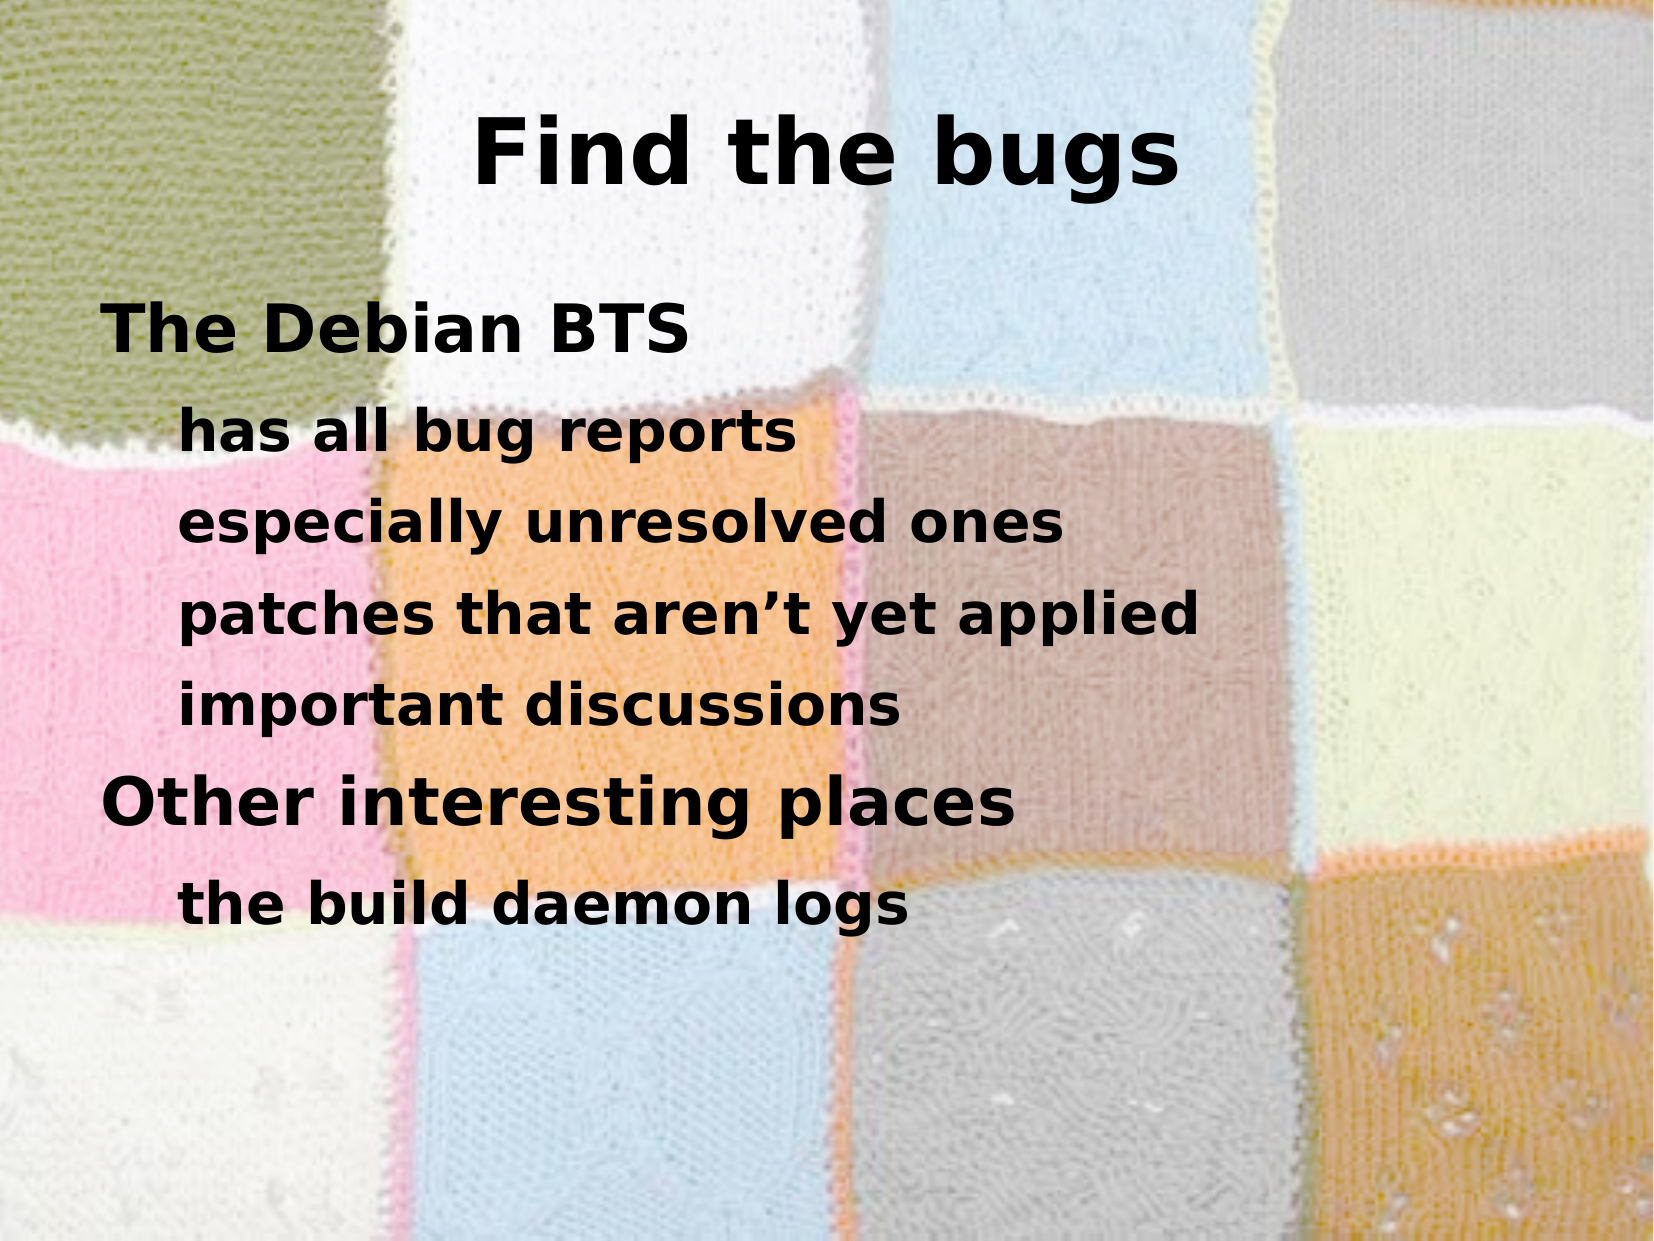

# Find the bugs
The Debian BTS
has all bug reports
especially unresolved ones
patches that aren’t yet applied
important discussions
Other interesting places
the build daemon logs